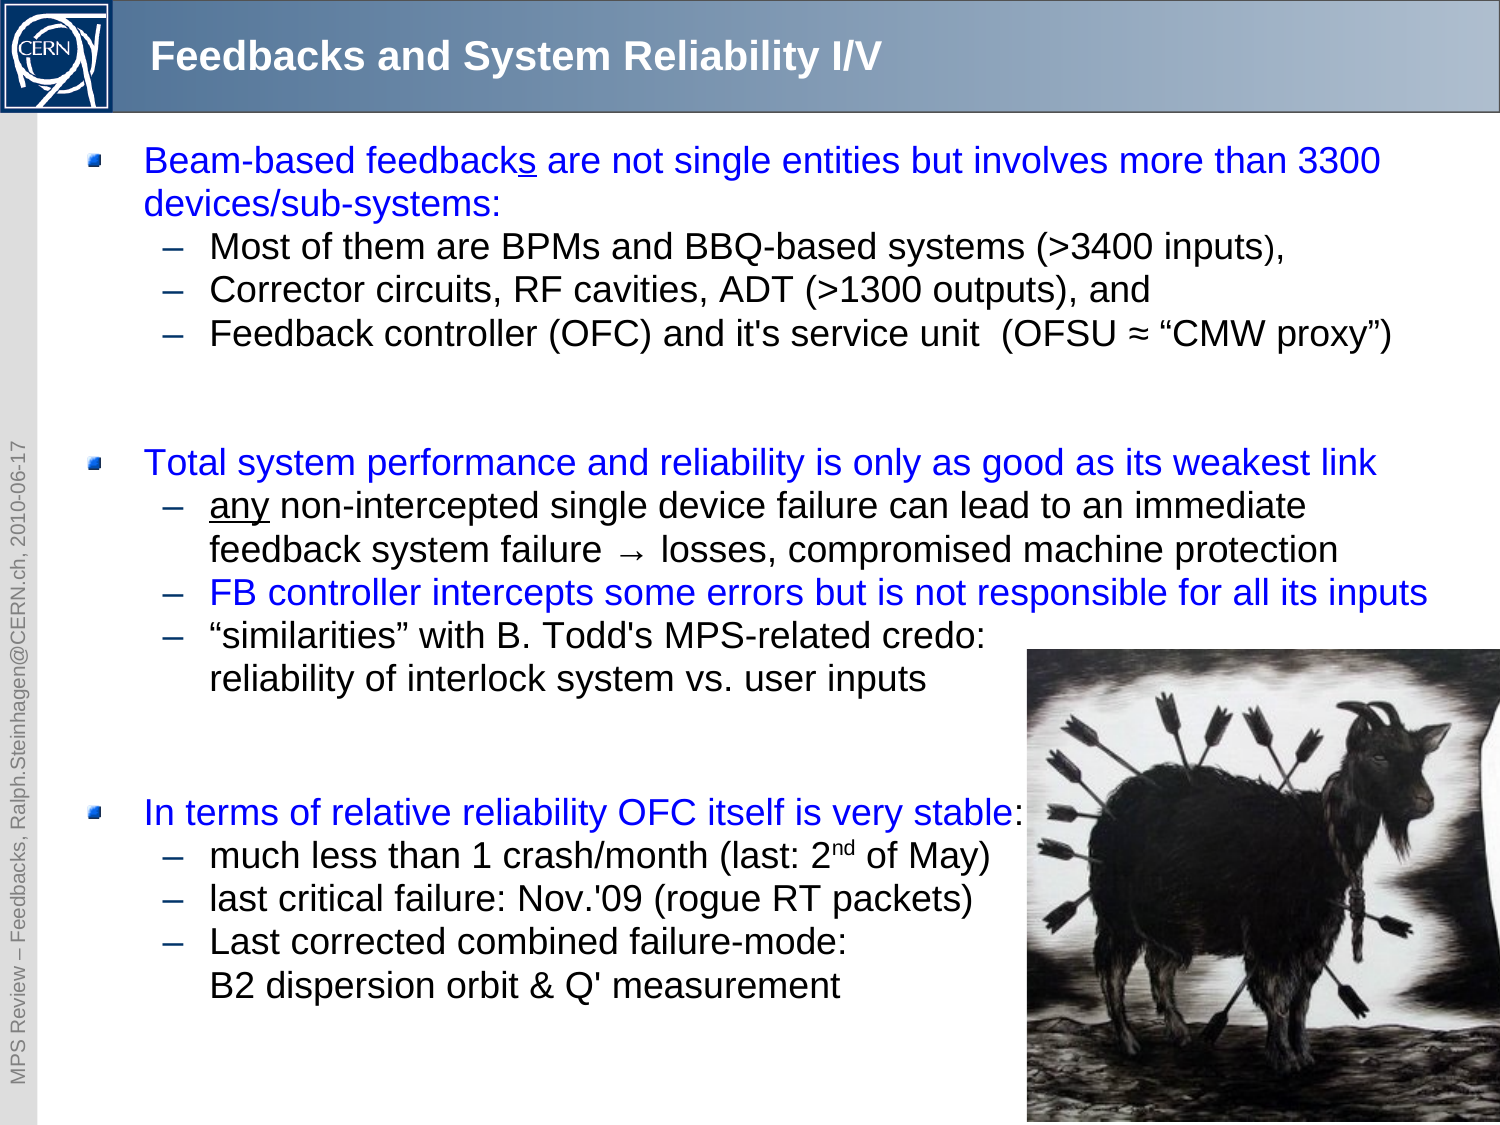

# Feedbacks and System Reliability I/V
Beam-based feedbacks are not single entities but involves more than 3300 devices/sub-systems:
Most of them are BPMs and BBQ-based systems (>3400 inputs),
Corrector circuits, RF cavities, ADT (>1300 outputs), and
Feedback controller (OFC) and it's service unit (OFSU ≈ “CMW proxy”)
Total system performance and reliability is only as good as its weakest link
any non-intercepted single device failure can lead to an immediate feedback system failure → losses, compromised machine protection
FB controller intercepts some errors but is not responsible for all its inputs
“similarities” with B. Todd's MPS-related credo: 			reliability of interlock system vs. user inputs
In terms of relative reliability OFC itself is very stable:
much less than 1 crash/month (last: 2nd of May)
last critical failure: Nov.'09 (rogue RT packets)
Last corrected combined failure-mode: 				B2 dispersion orbit & Q' measurement